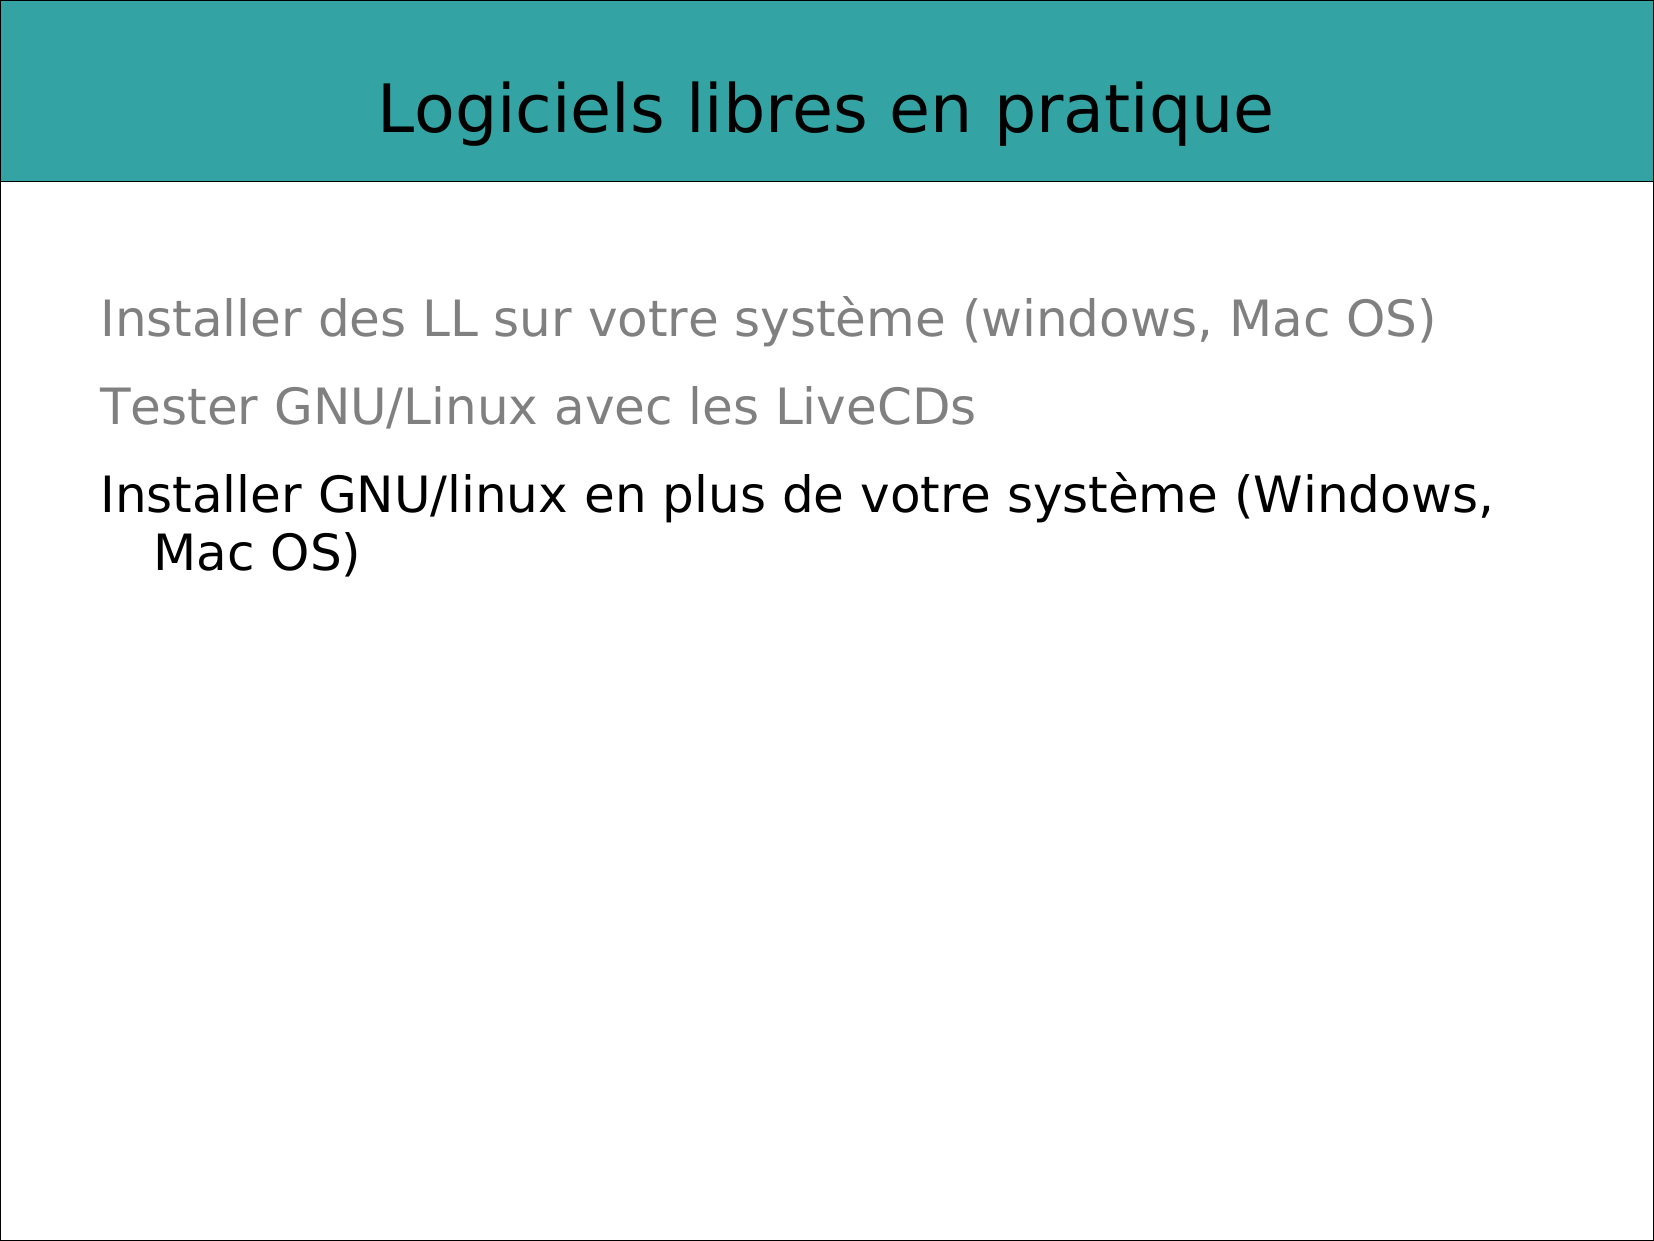

# Logiciels libres en pratique
Installer des LL sur votre système (windows, Mac OS)
Tester GNU/Linux avec les LiveCDs
Installer GNU/linux en plus de votre système (Windows, Mac OS)